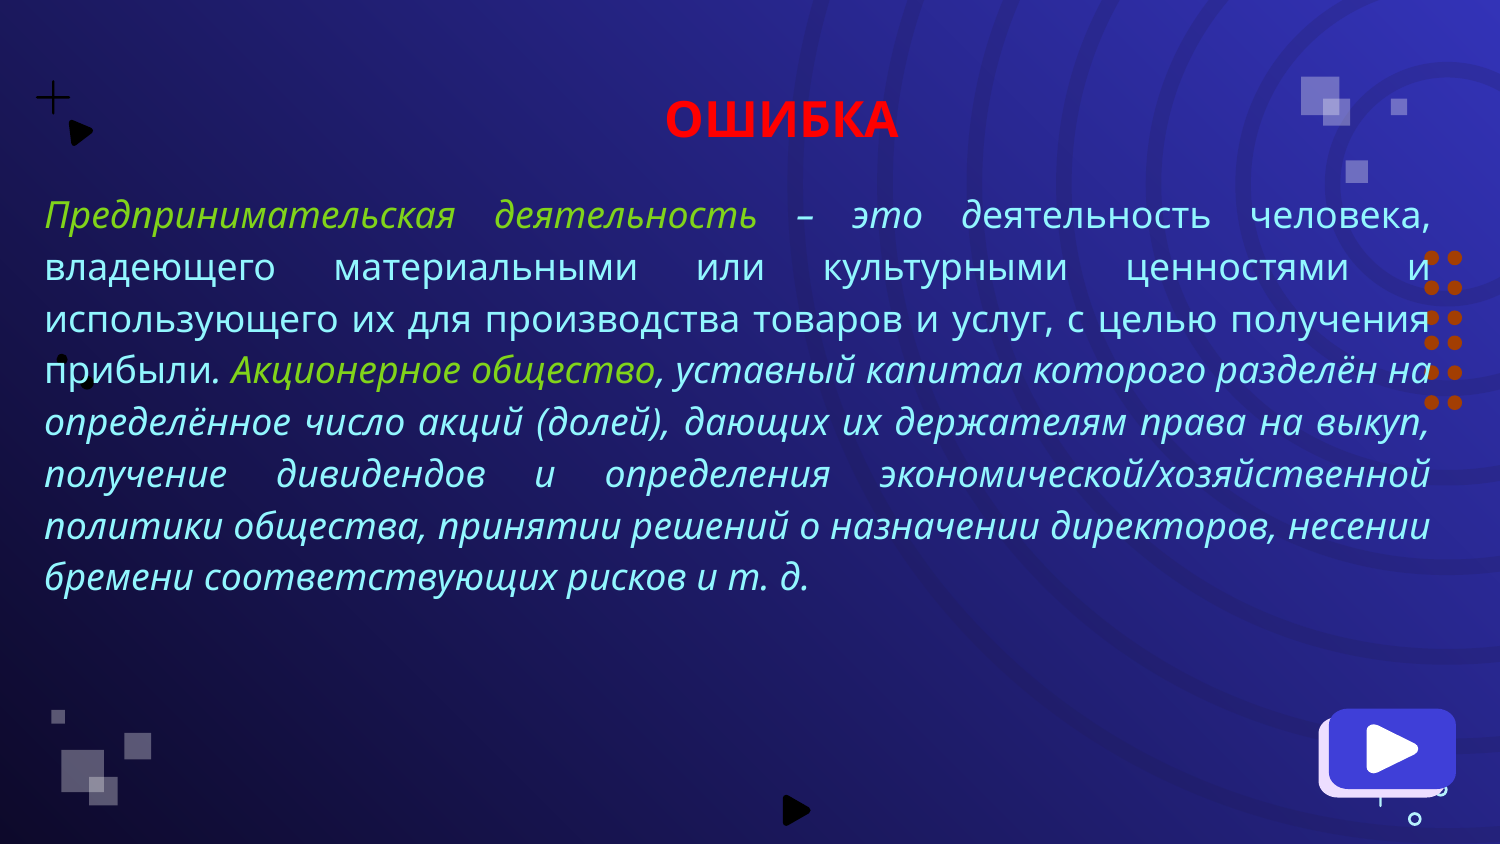

# ОШИБКА
Предпринимательская деятельность – это деятельность человека, владеющего материальными или культурными ценностями и использующего их для производства товаров и услуг, с целью получения прибыли. Акционерное общество, уставный капитал которого разделён на определённое число акций (долей), дающих их держателям права на выкуп, получение дивидендов и определения экономической/хозяйственной политики общества, принятии решений о назначении директоров, несении бремени соответствующих рисков и т. д.